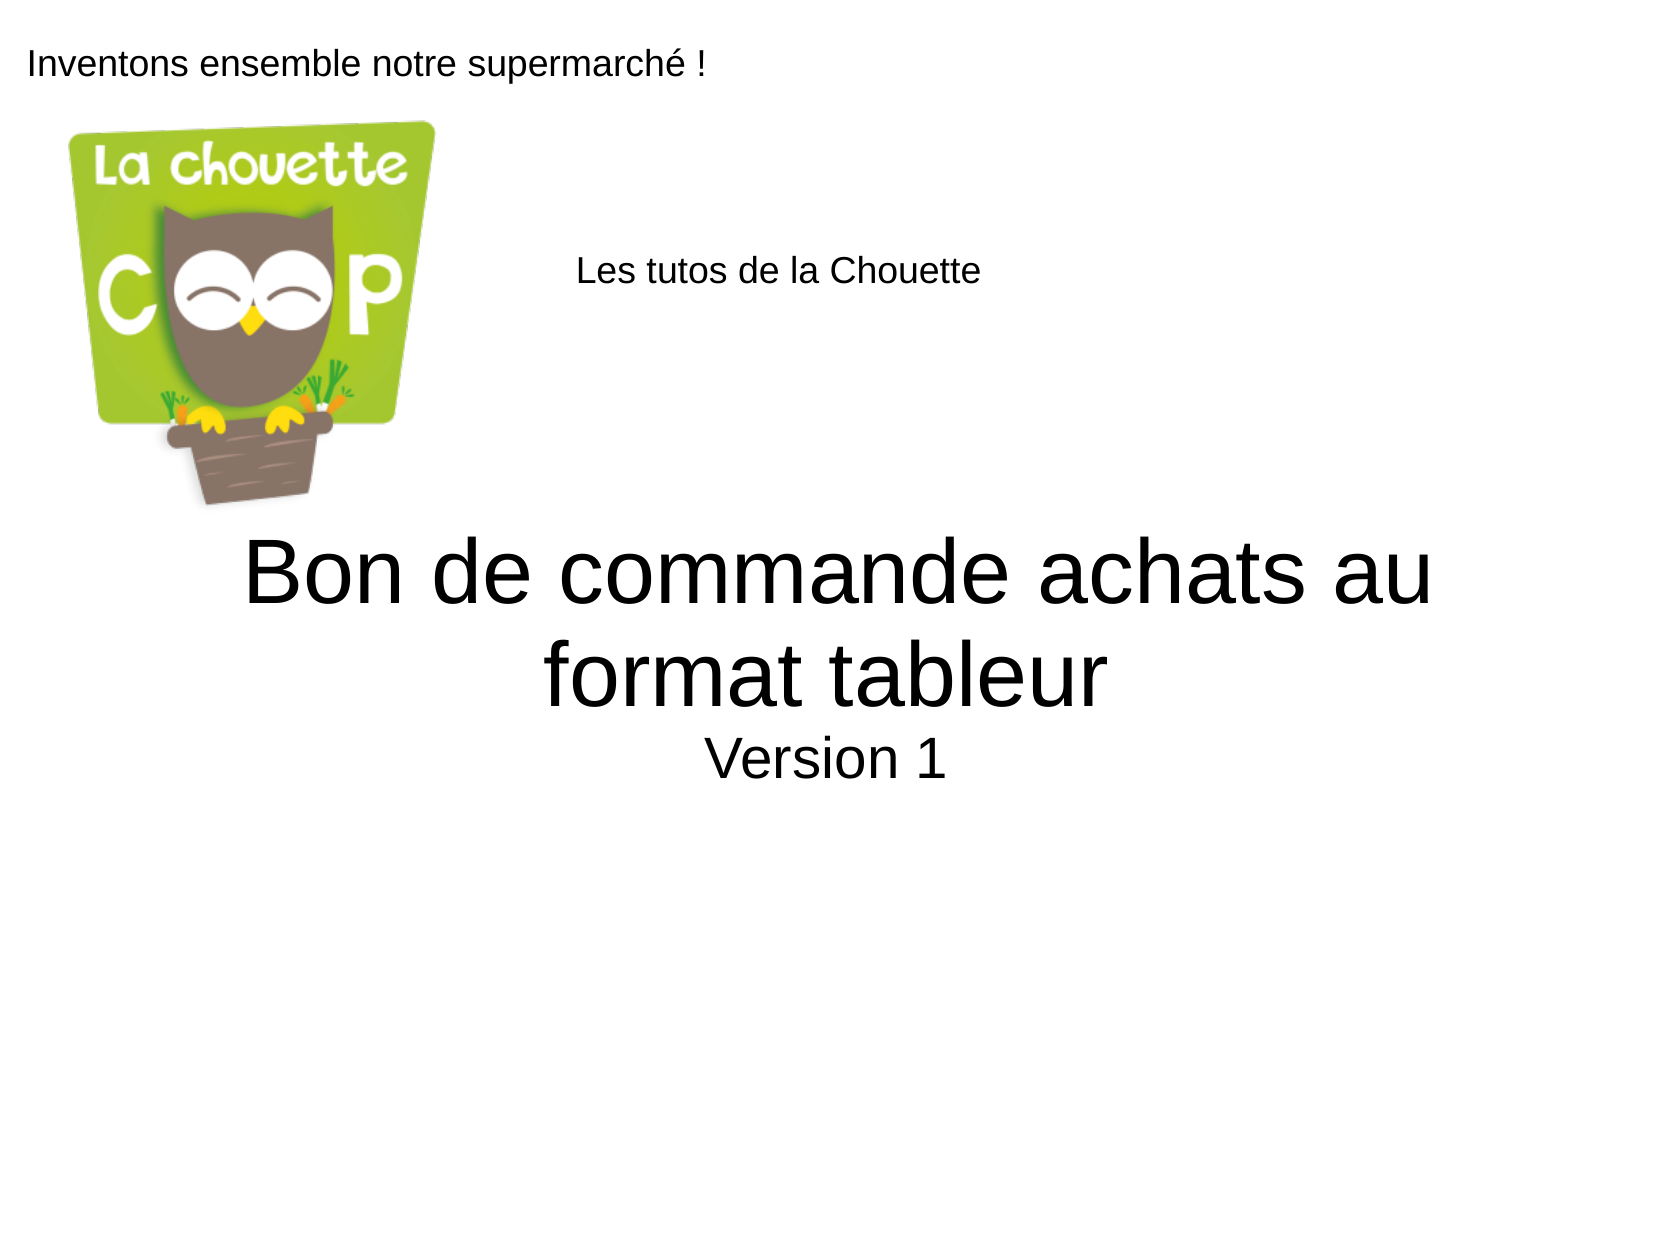

Inventons ensemble notre supermarché !
Les tutos de la Chouette
# Bon de commande achats au format tableur Version 1